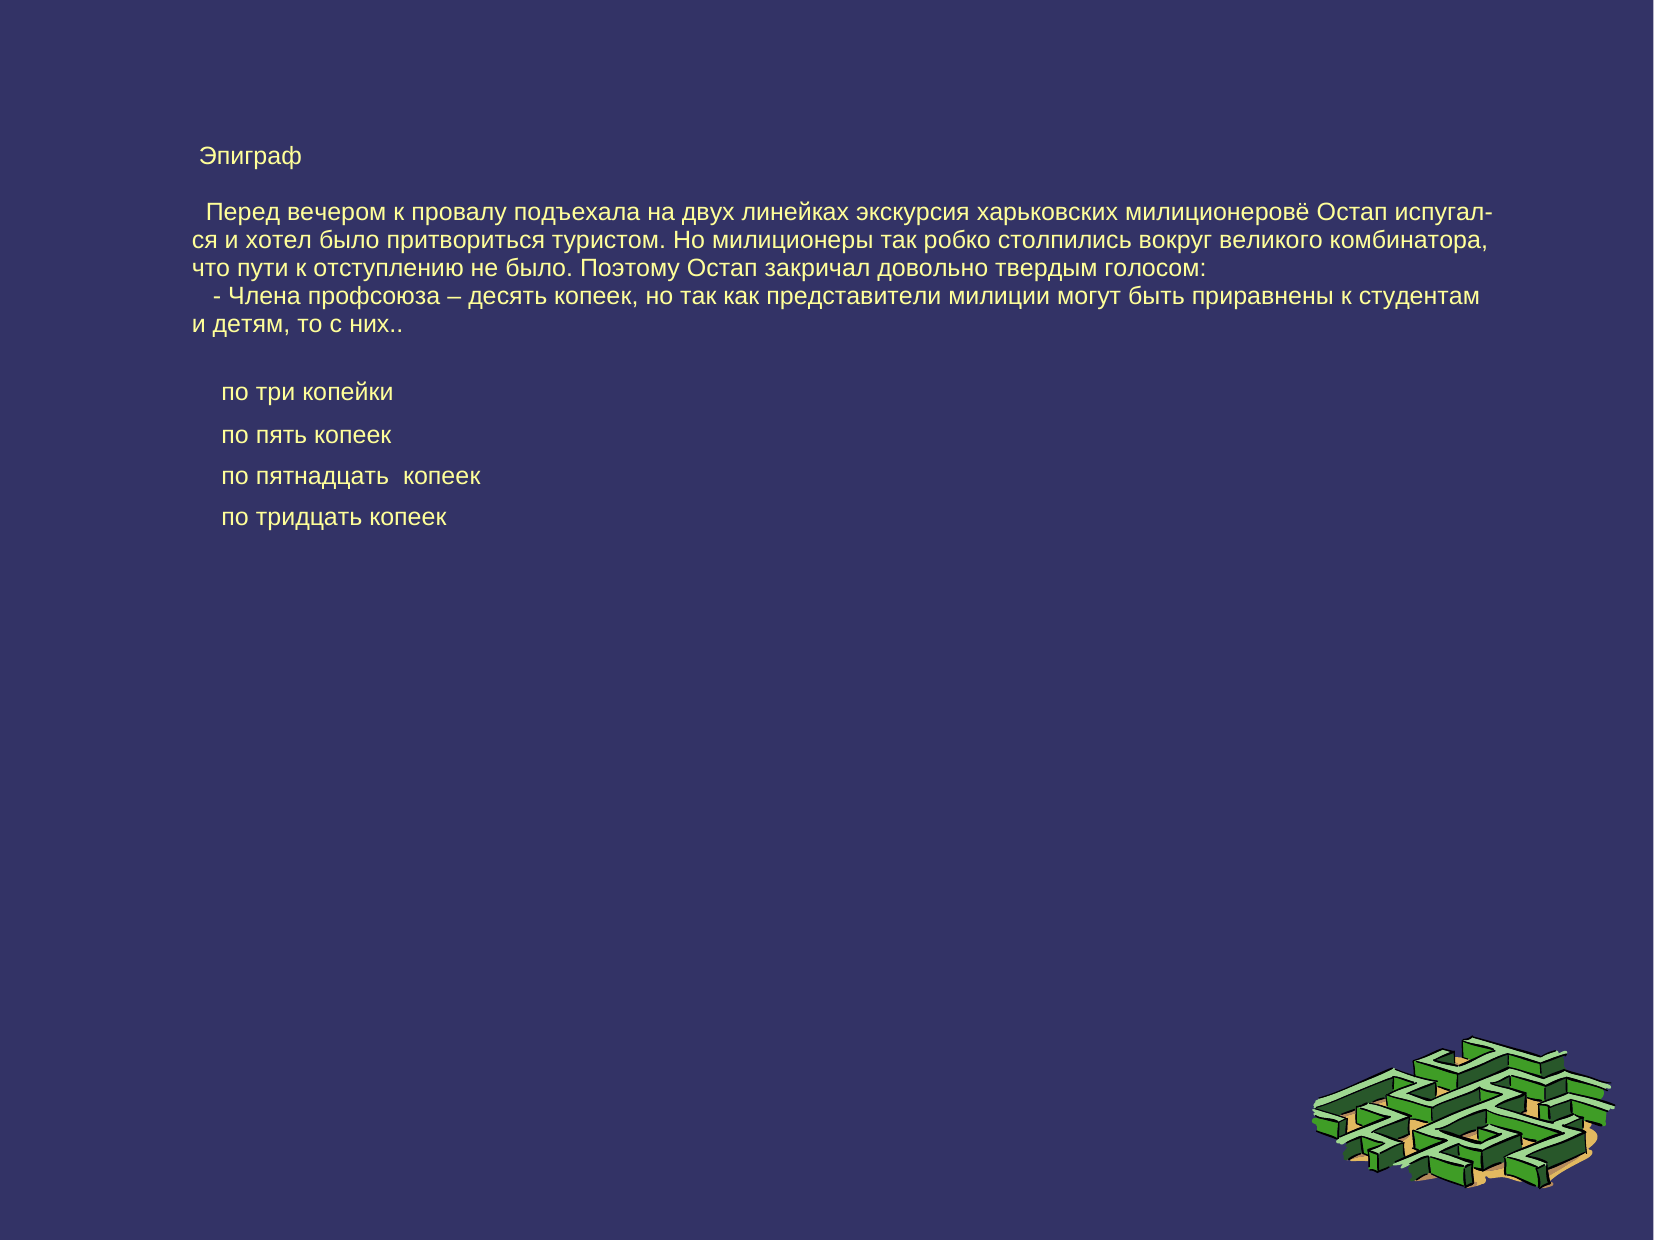

Эпиграф
 Перед вечером к провалу подъехала на двух линейках экскурсия харьковских милиционеровё Остап испугал- ся и хотел было притвориться туристом. Но милиционеры так робко столпились вокруг великого комбинатора,
что пути к отступлению не было. Поэтому Остап закричал довольно твердым голосом:
 - Члена профсоюза – десять копеек, но так как представители милиции могут быть приравнены к студентам
и детям, то с них..
по три копейки
по пять копеек
по пятнадцать копеек
по тридцать копеек